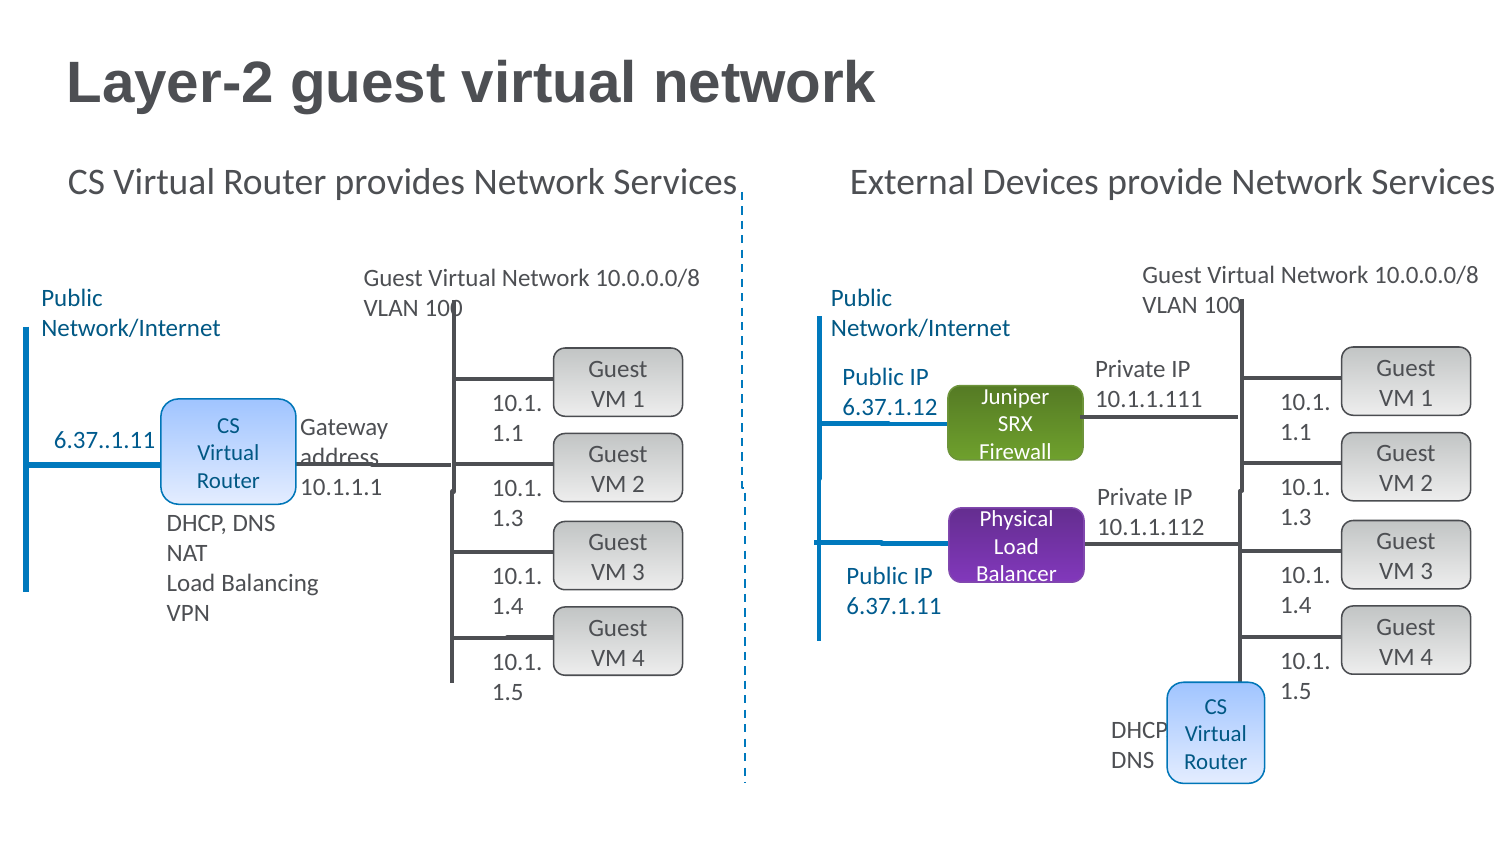

# Layer-2 guest virtual network
CS Virtual Router provides Network Services
External Devices provide Network Services
Guest Virtual Network 10.0.0.0/8
VLAN 100
Guest Virtual Network 10.0.0.0/8
VLAN 100
Public Network/Internet
Public Network/Internet
Private IP
10.1.1.111
Guest VM 1
10.1.1.1
Guest VM 1
10.1.1.1
Public IP 6.37.1.12
Juniper SRX
Firewall
CS
Virtual Router
Gateway address 10.1.1.1
6.37..1.11
Guest VM 2
10.1.1.3
Guest VM 2
10.1.1.3
Private IP
10.1.1.112
DHCP, DNS
NAT
Load Balancing
VPN
Physical
Load Balancer
Guest VM 3
10.1.1.4
Guest VM 3
10.1.1.4
Public IP 6.37.1.11
Guest VM 4
10.1.1.5
Guest VM 4
10.1.1.5
CS
Virtual Router
DHCP, DNS